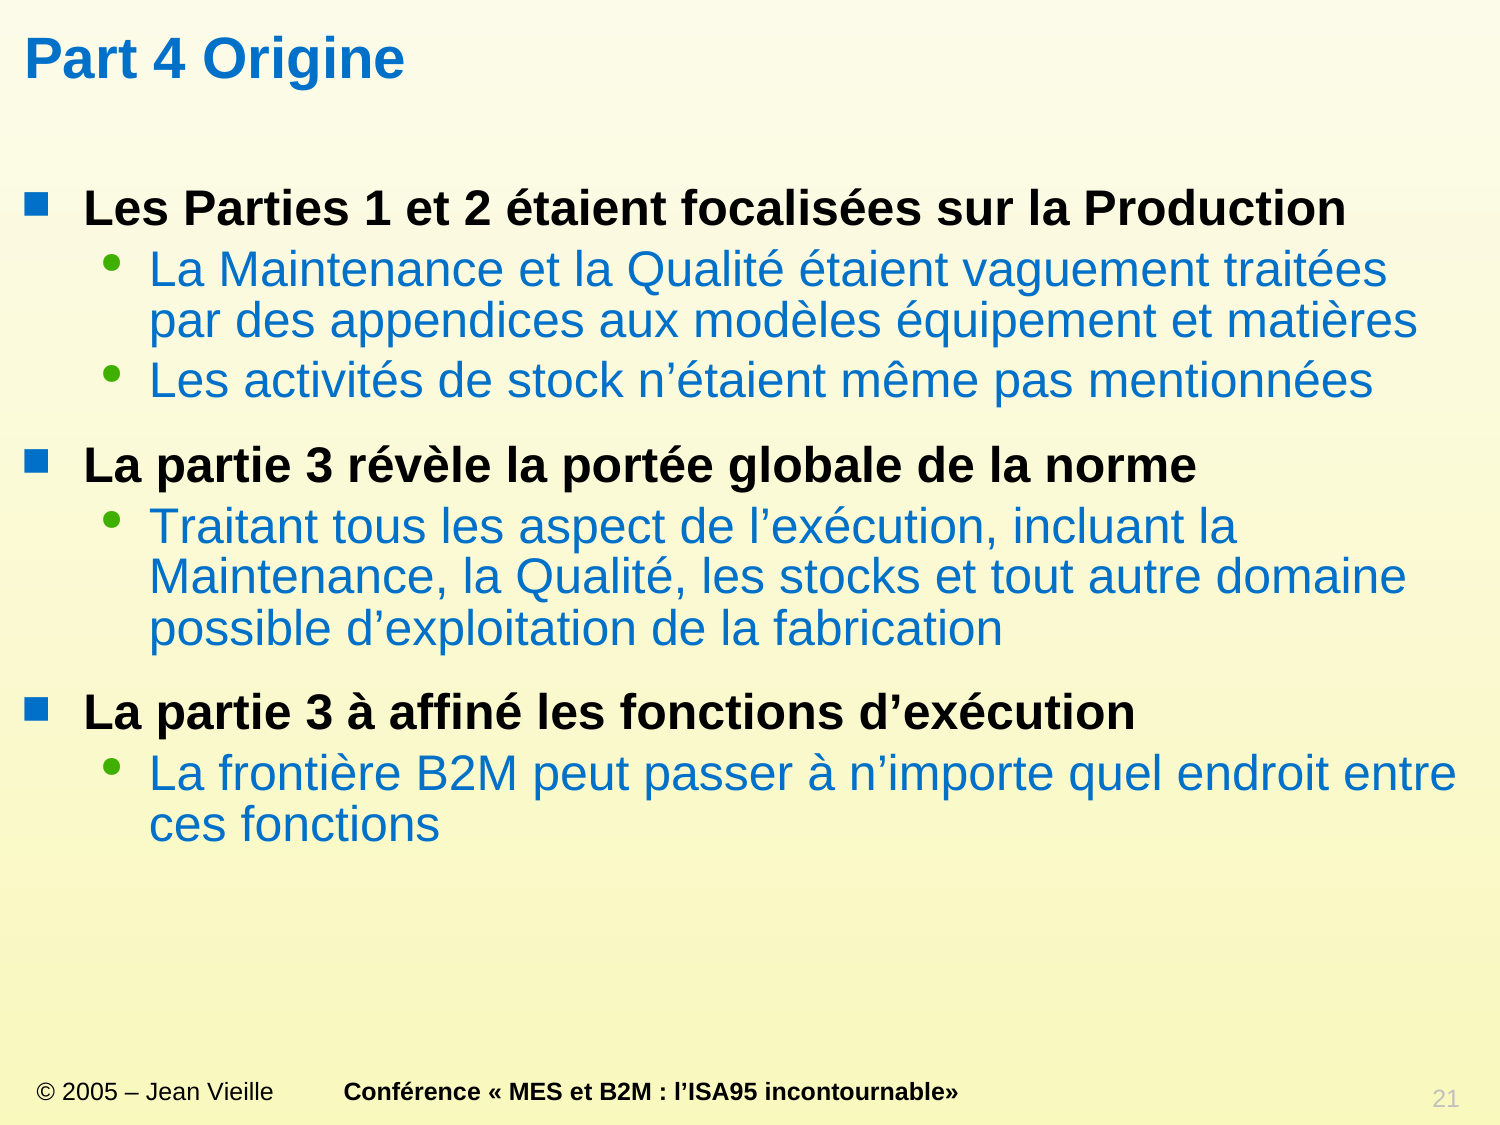

# Part 4 Origine
Les Parties 1 et 2 étaient focalisées sur la Production
La Maintenance et la Qualité étaient vaguement traitées par des appendices aux modèles équipement et matières
Les activités de stock n’étaient même pas mentionnées
La partie 3 révèle la portée globale de la norme
Traitant tous les aspect de l’exécution, incluant la Maintenance, la Qualité, les stocks et tout autre domaine possible d’exploitation de la fabrication
La partie 3 à affiné les fonctions d’exécution
La frontière B2M peut passer à n’importe quel endroit entre ces fonctions